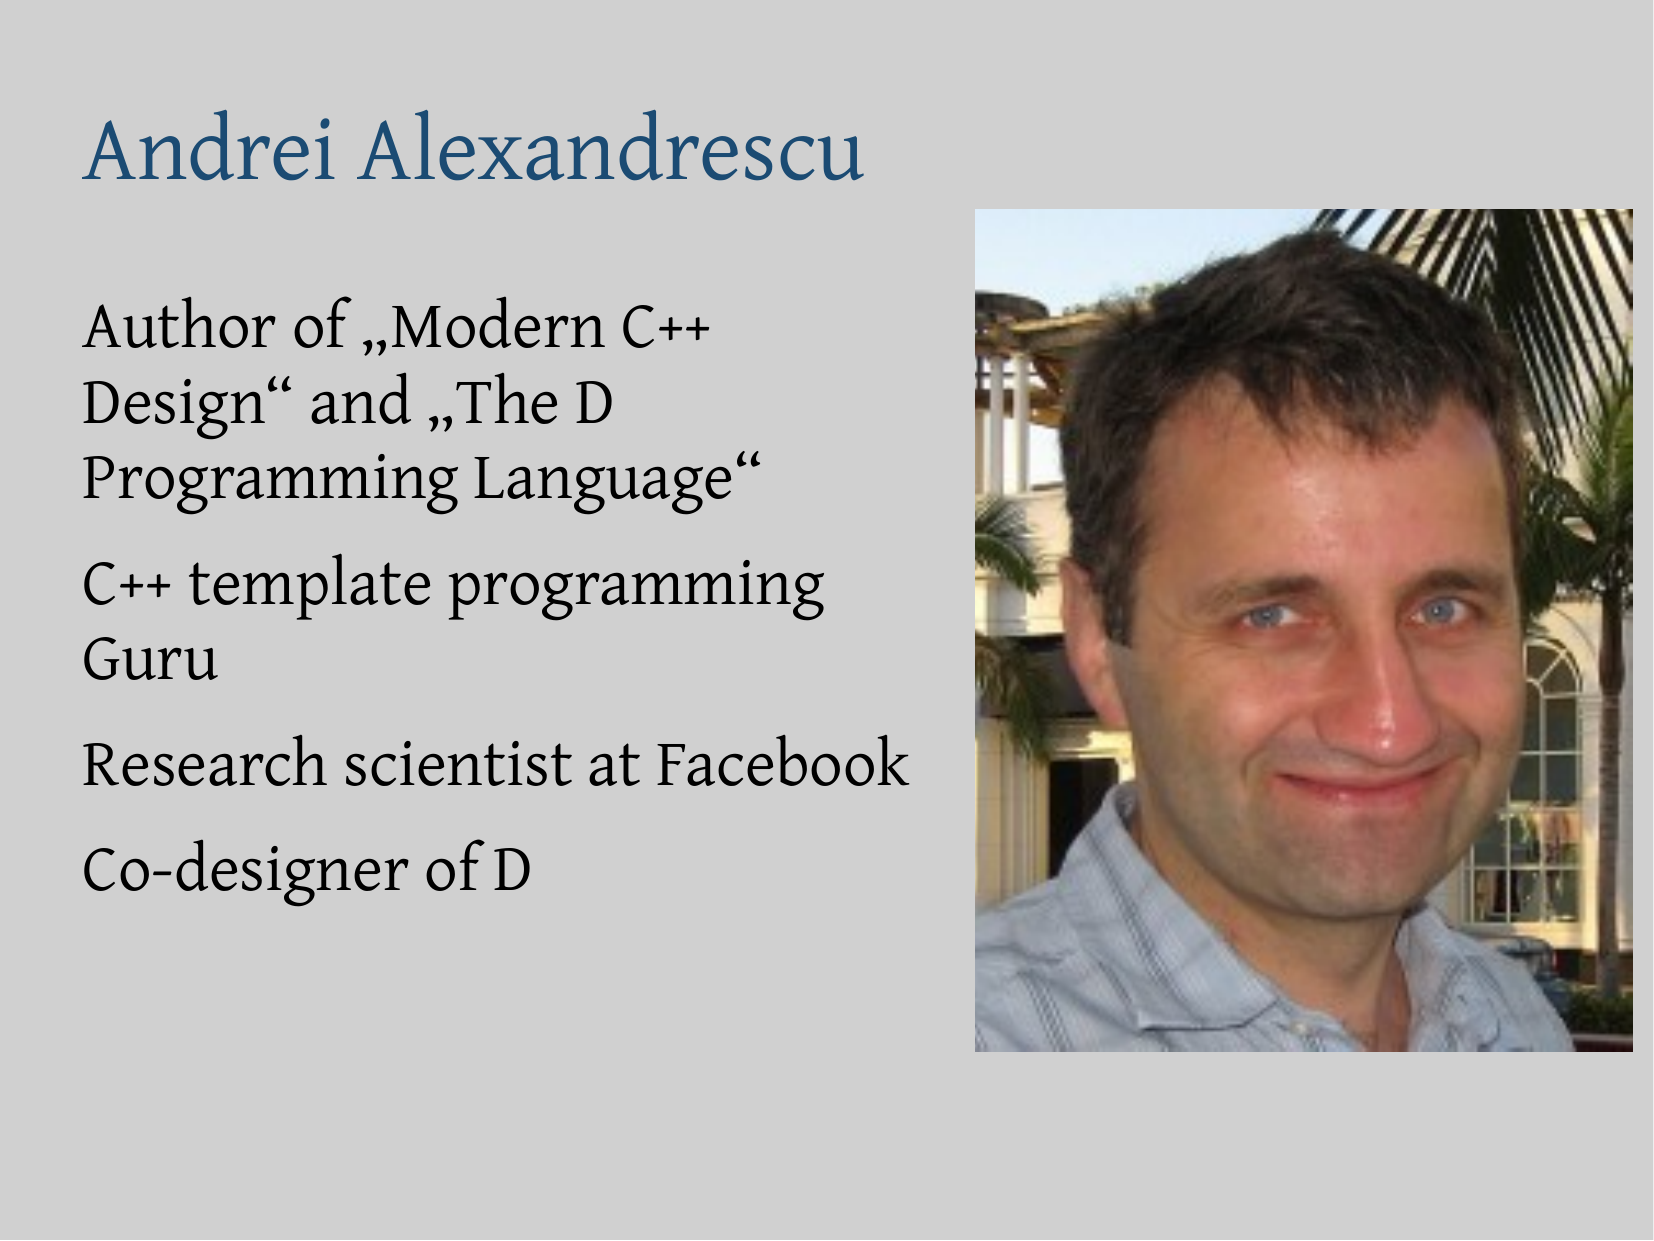

# Andrei Alexandrescu
Author of „Modern C++ Design“ and „The D Programming Language“
C++ template programming Guru
Research scientist at Facebook
Co-designer of D